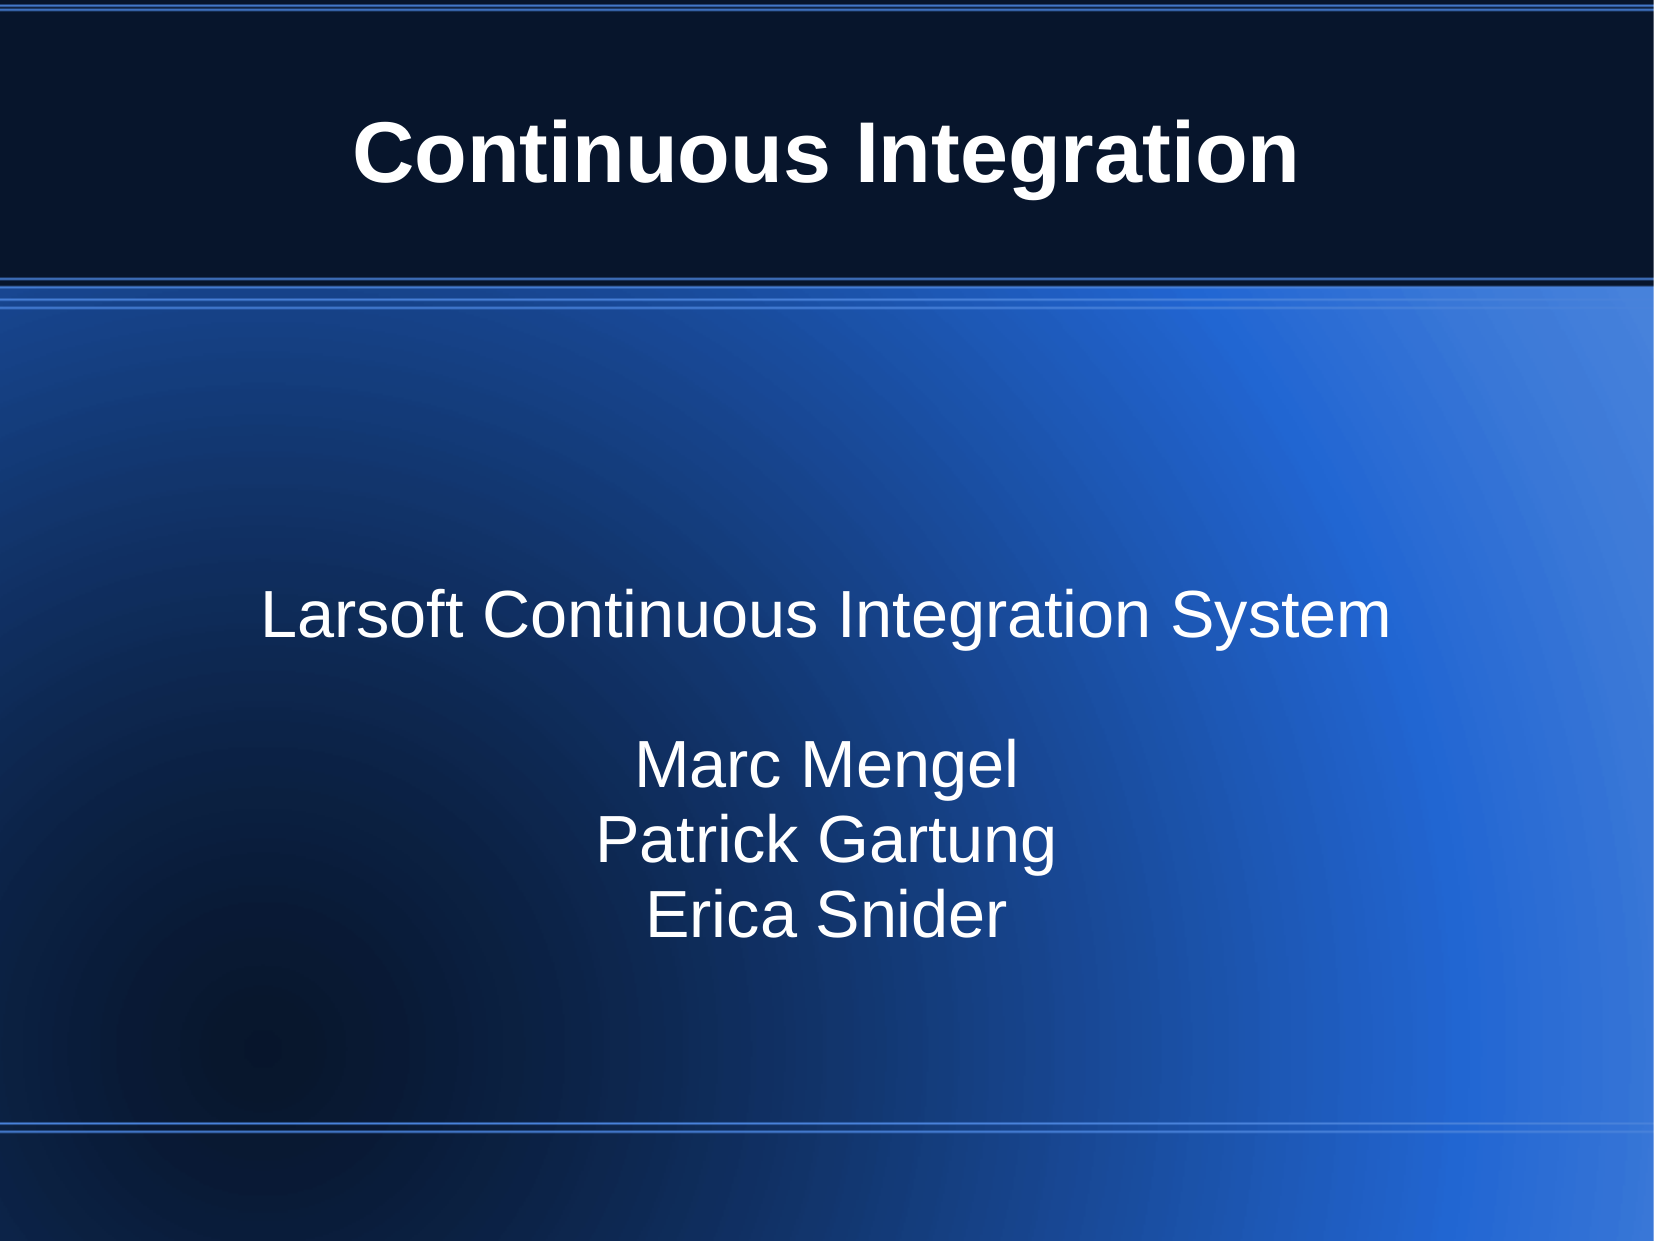

# Continuous Integration
Larsoft Continuous Integration System
Marc Mengel
Patrick Gartung
Erica Snider